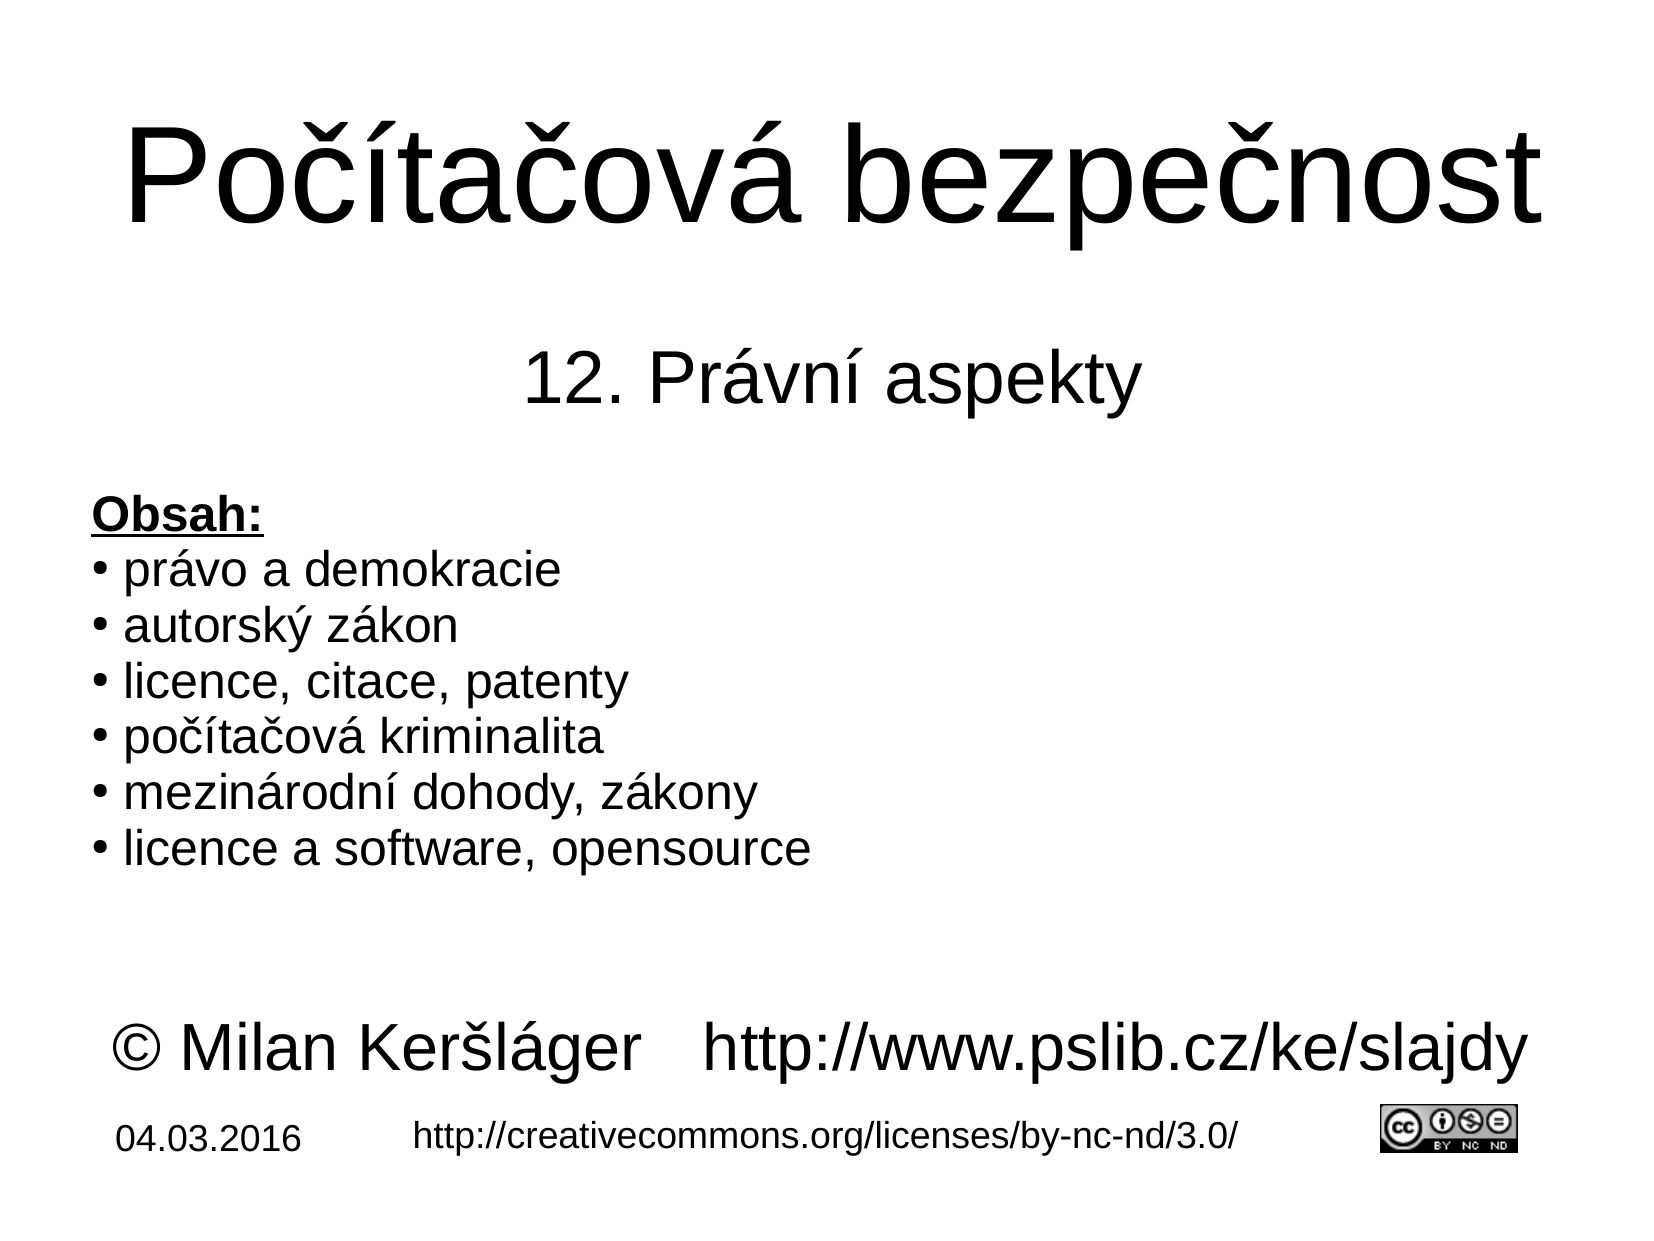

# Počítačová bezpečnost 12. Právní aspekty
Obsah:
 právo a demokracie
 autorský zákon
 licence, citace, patenty
 počítačová kriminalita
 mezinárodní dohody, zákony
 licence a software, opensource
© Milan Keršláger	http://www.pslib.cz/ke/slajdy
http://creativecommons.org/licenses/by-nc-nd/3.0/
04.03.2016